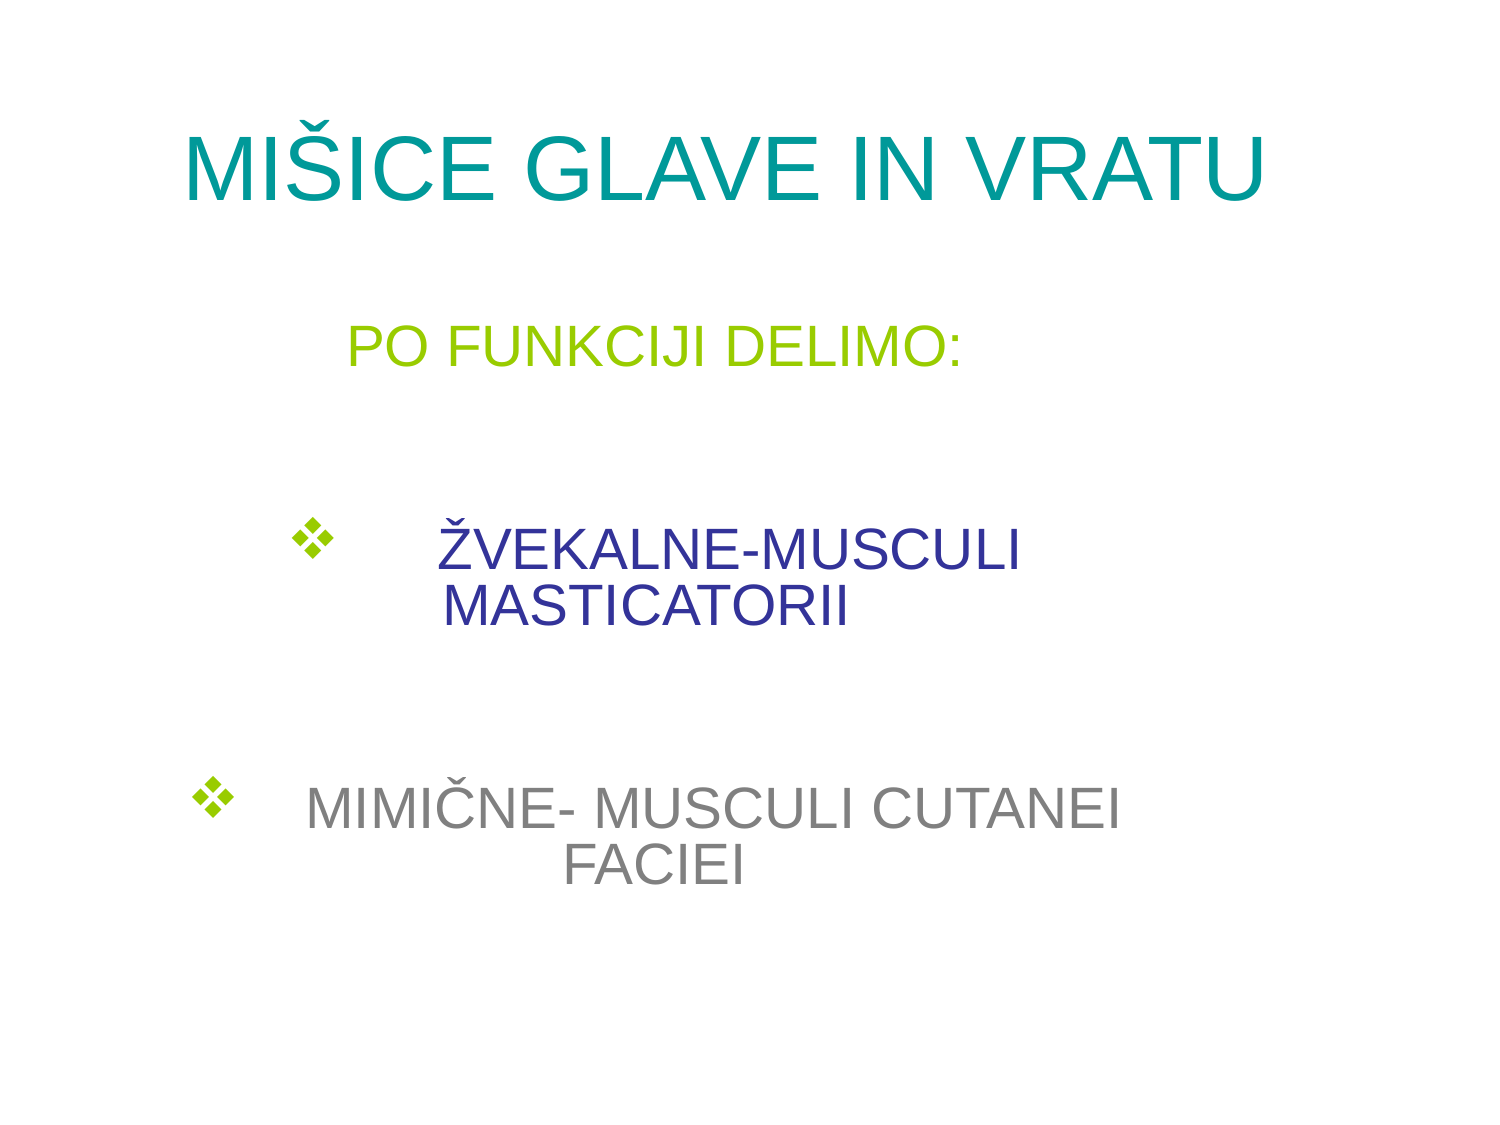

# MIŠICE GLAVE IN VRATU
PO FUNKCIJI DELIMO:
 ŽVEKALNE-MUSCULI MASTICATORII
 MIMIČNE- MUSCULI CUTANEI FACIEI